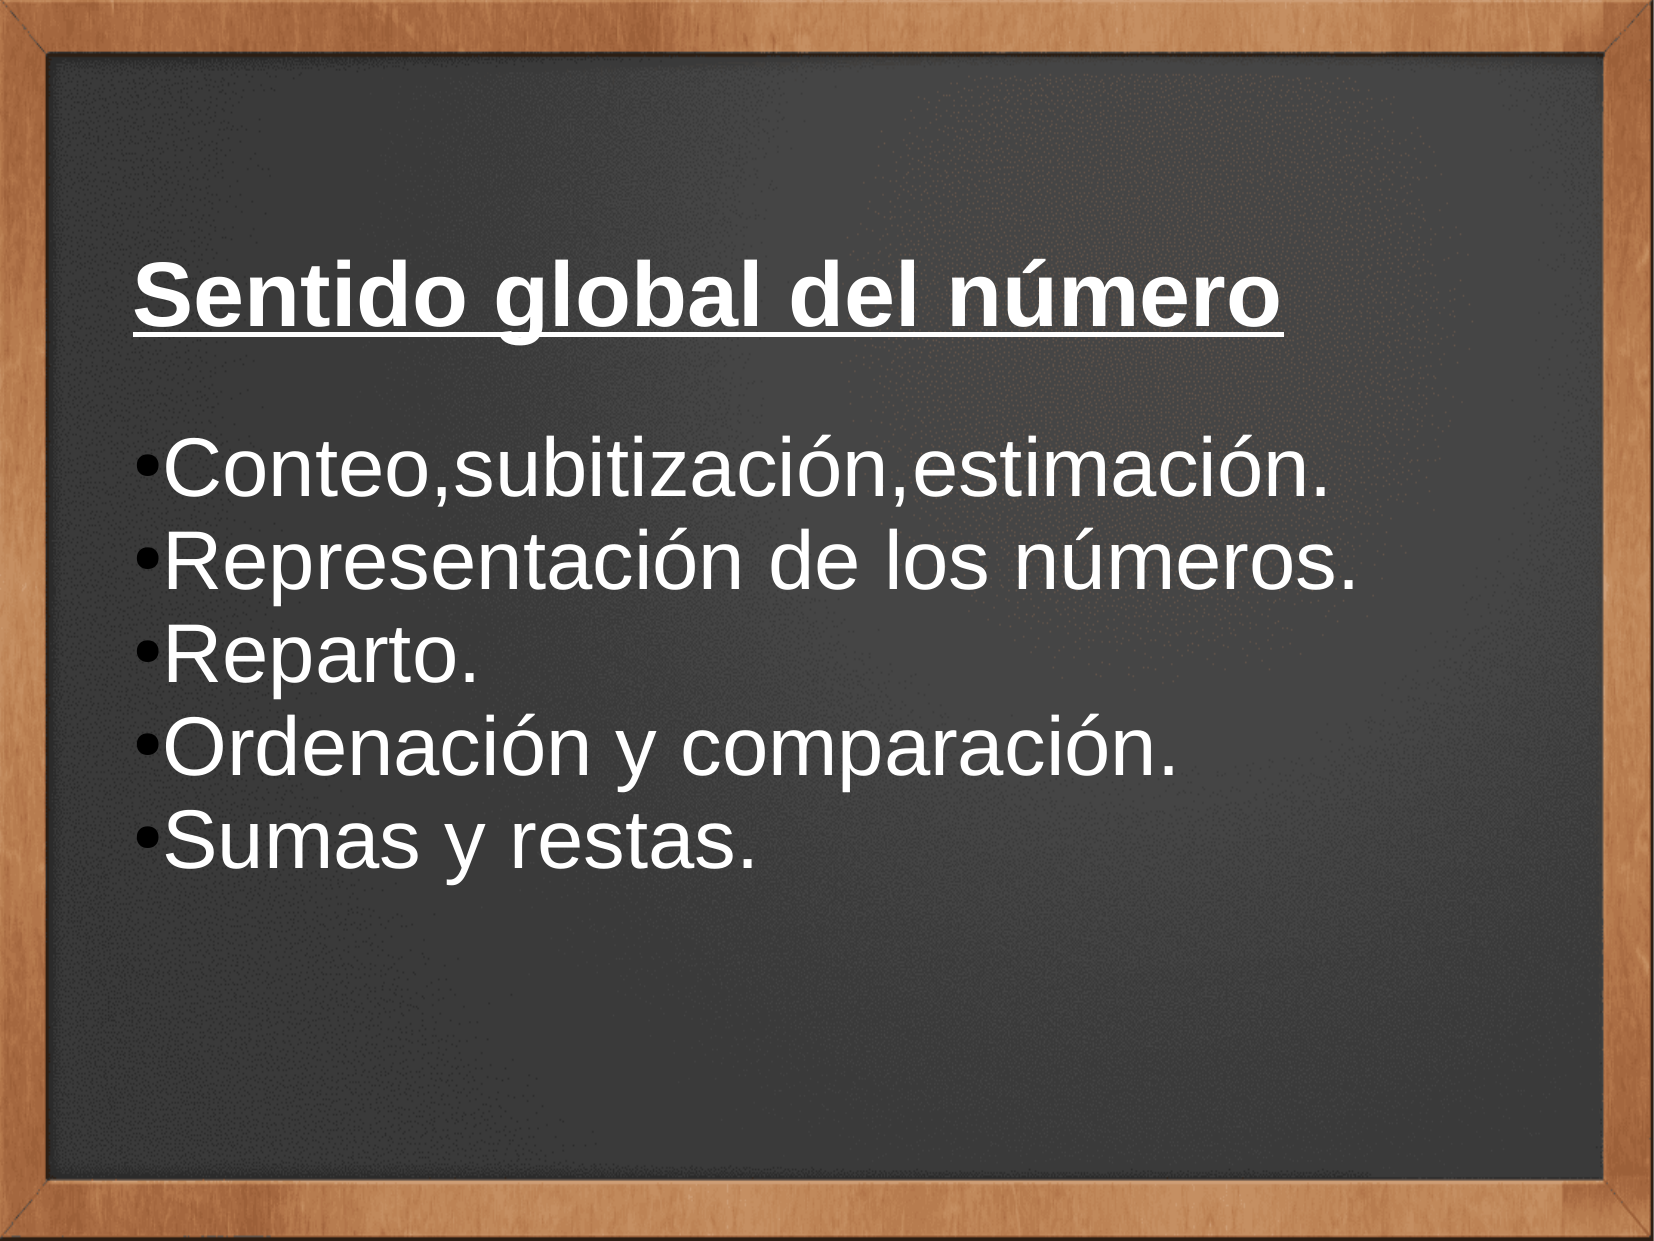

Sentido global del número
Conteo,subitización,estimación.
Representación de los números.
Reparto.
Ordenación y comparación.
Sumas y restas.